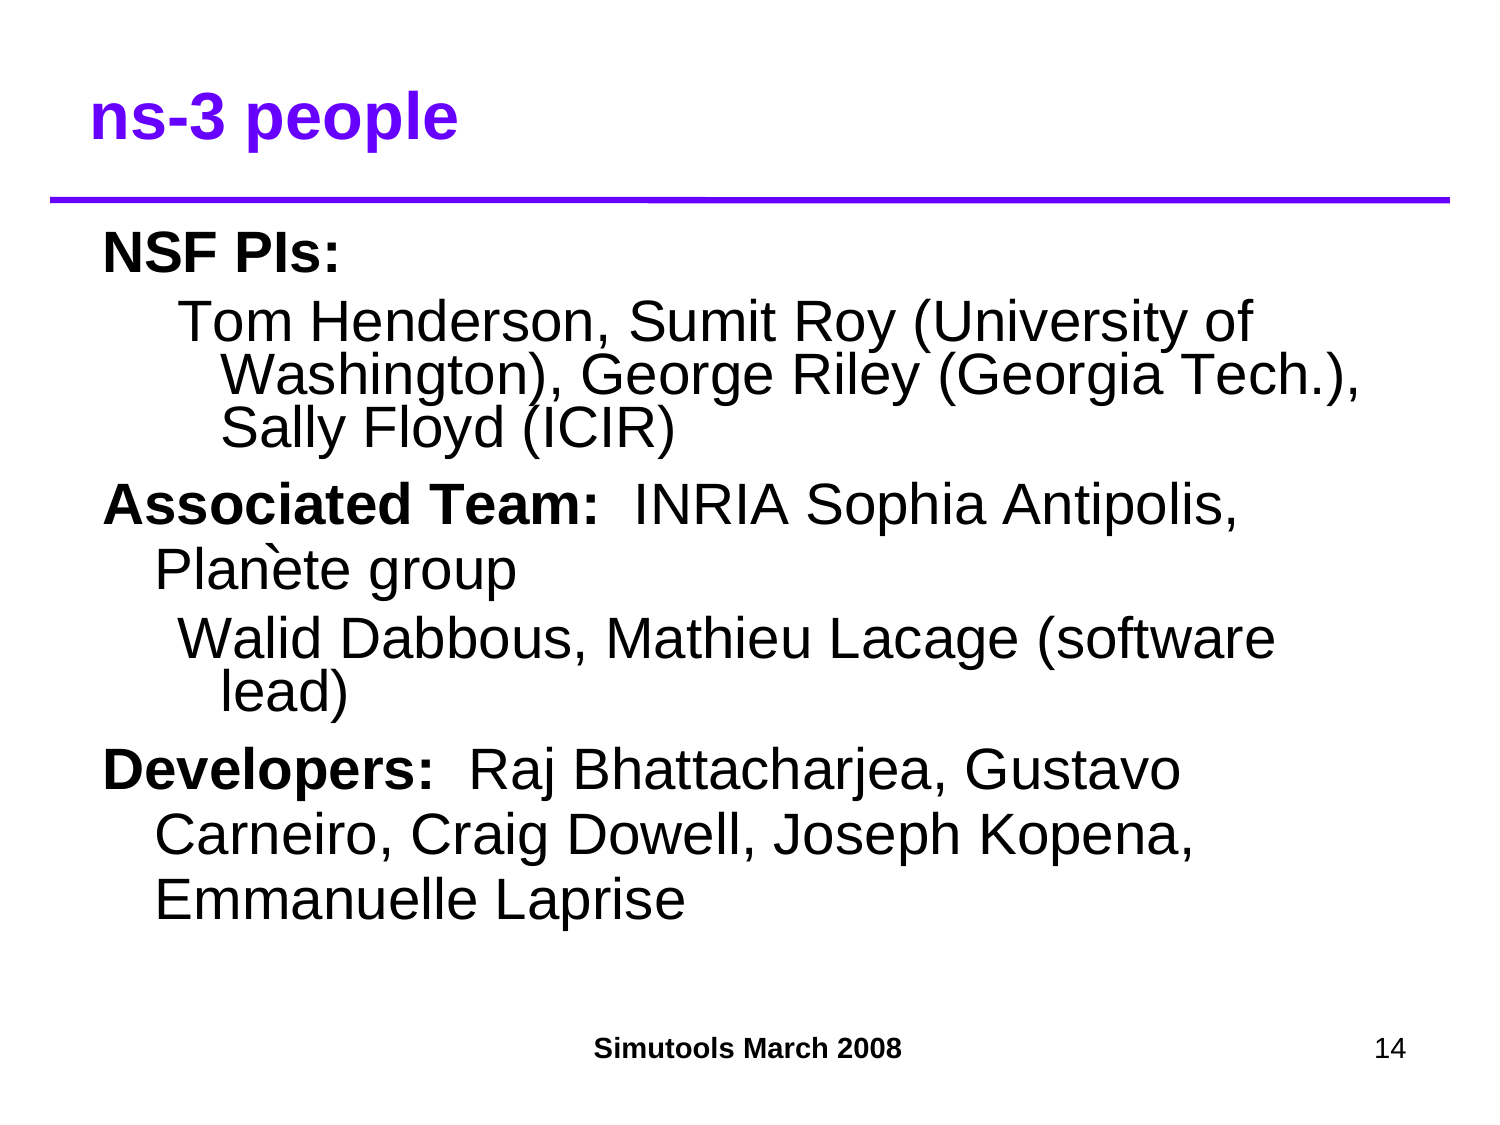

# ns-3 people
NSF PIs:
Tom Henderson, Sumit Roy (University of Washington), George Riley (Georgia Tech.), Sally Floyd (ICIR)
Associated Team: INRIA Sophia Antipolis, Planete group
Walid Dabbous, Mathieu Lacage (software lead)
Developers: Raj Bhattacharjea, Gustavo Carneiro, Craig Dowell, Joseph Kopena, Emmanuelle Laprise
`
14